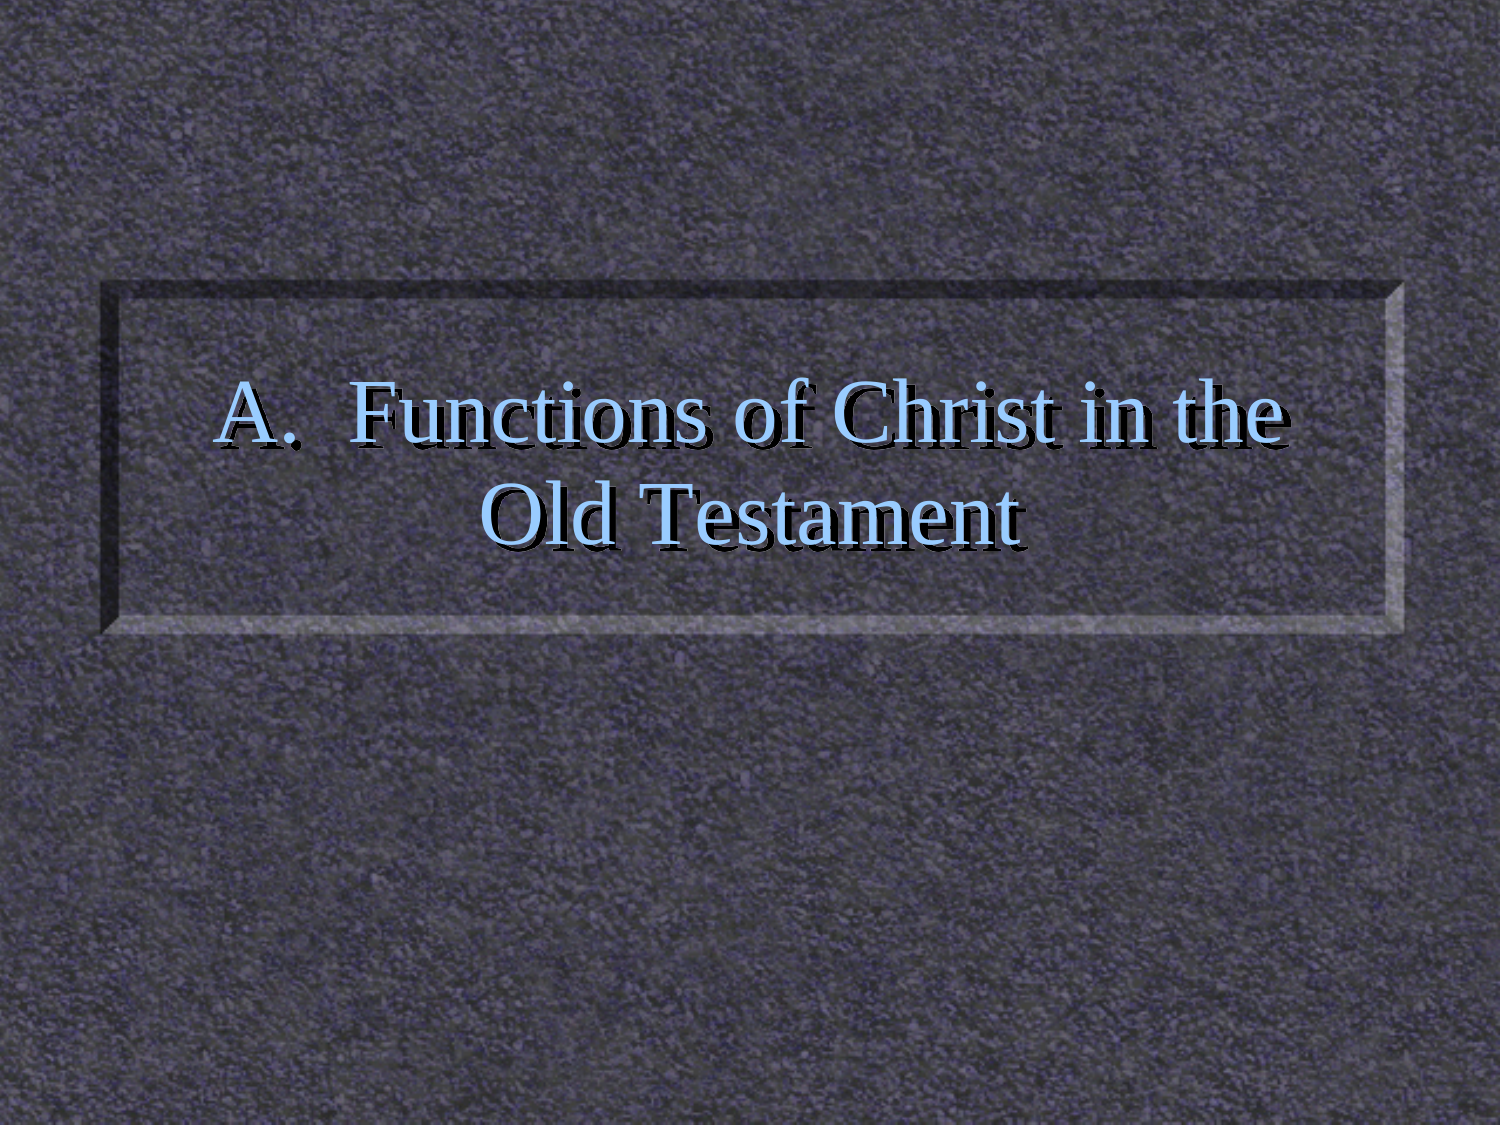

# A. Functions of Christ in the Old Testament